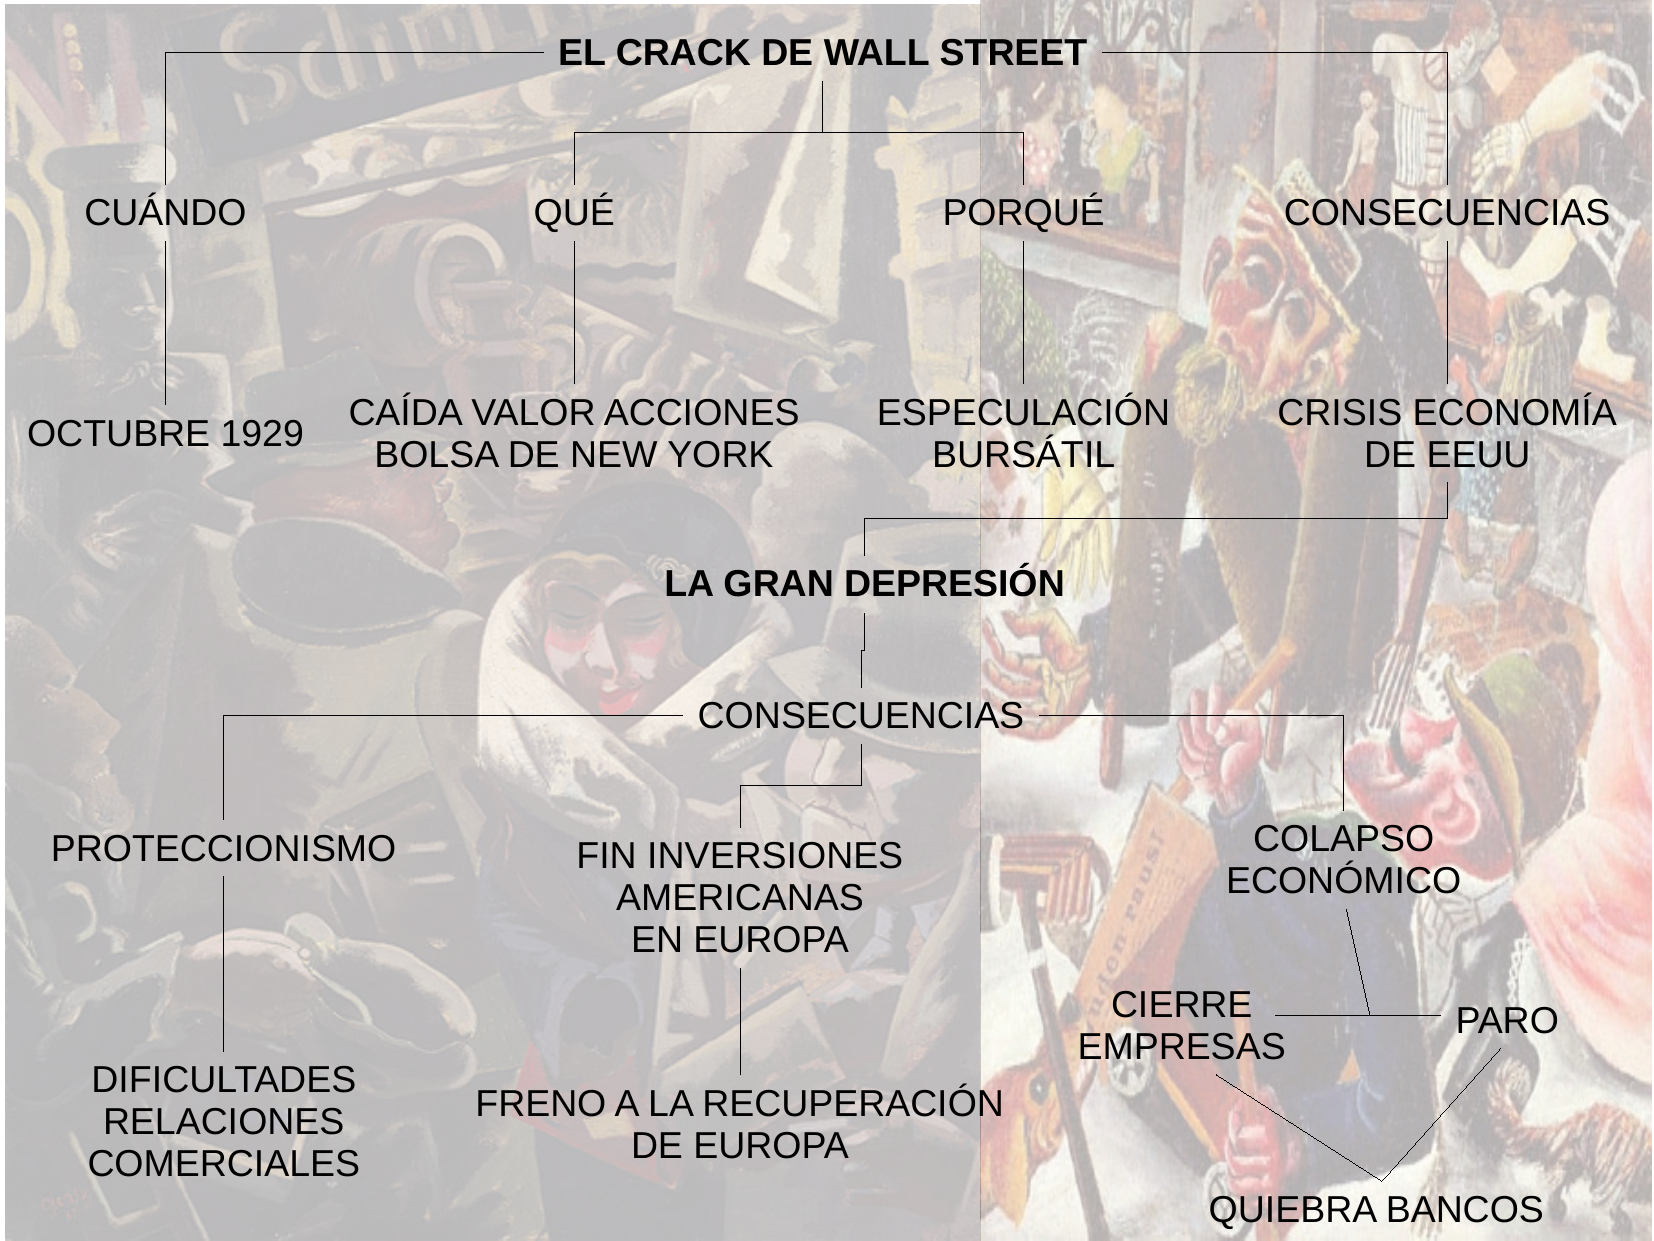

EL CRACK DE WALL STREET
CUÁNDO
QUÉ
PORQUÉ
CONSECUENCIAS
CAÍDA VALOR ACCIONES
BOLSA DE NEW YORK
ESPECULACIÓN
BURSÁTIL
CRISIS ECONOMÍA
DE EEUU
OCTUBRE 1929
LA GRAN DEPRESIÓN
CONSECUENCIAS
COLAPSO
ECONÓMICO
PROTECCIONISMO
FIN INVERSIONES
AMERICANAS
EN EUROPA
CIERRE
EMPRESAS
PARO
DIFICULTADES
RELACIONES
COMERCIALES
FRENO A LA RECUPERACIÓN
DE EUROPA
QUIEBRA BANCOS